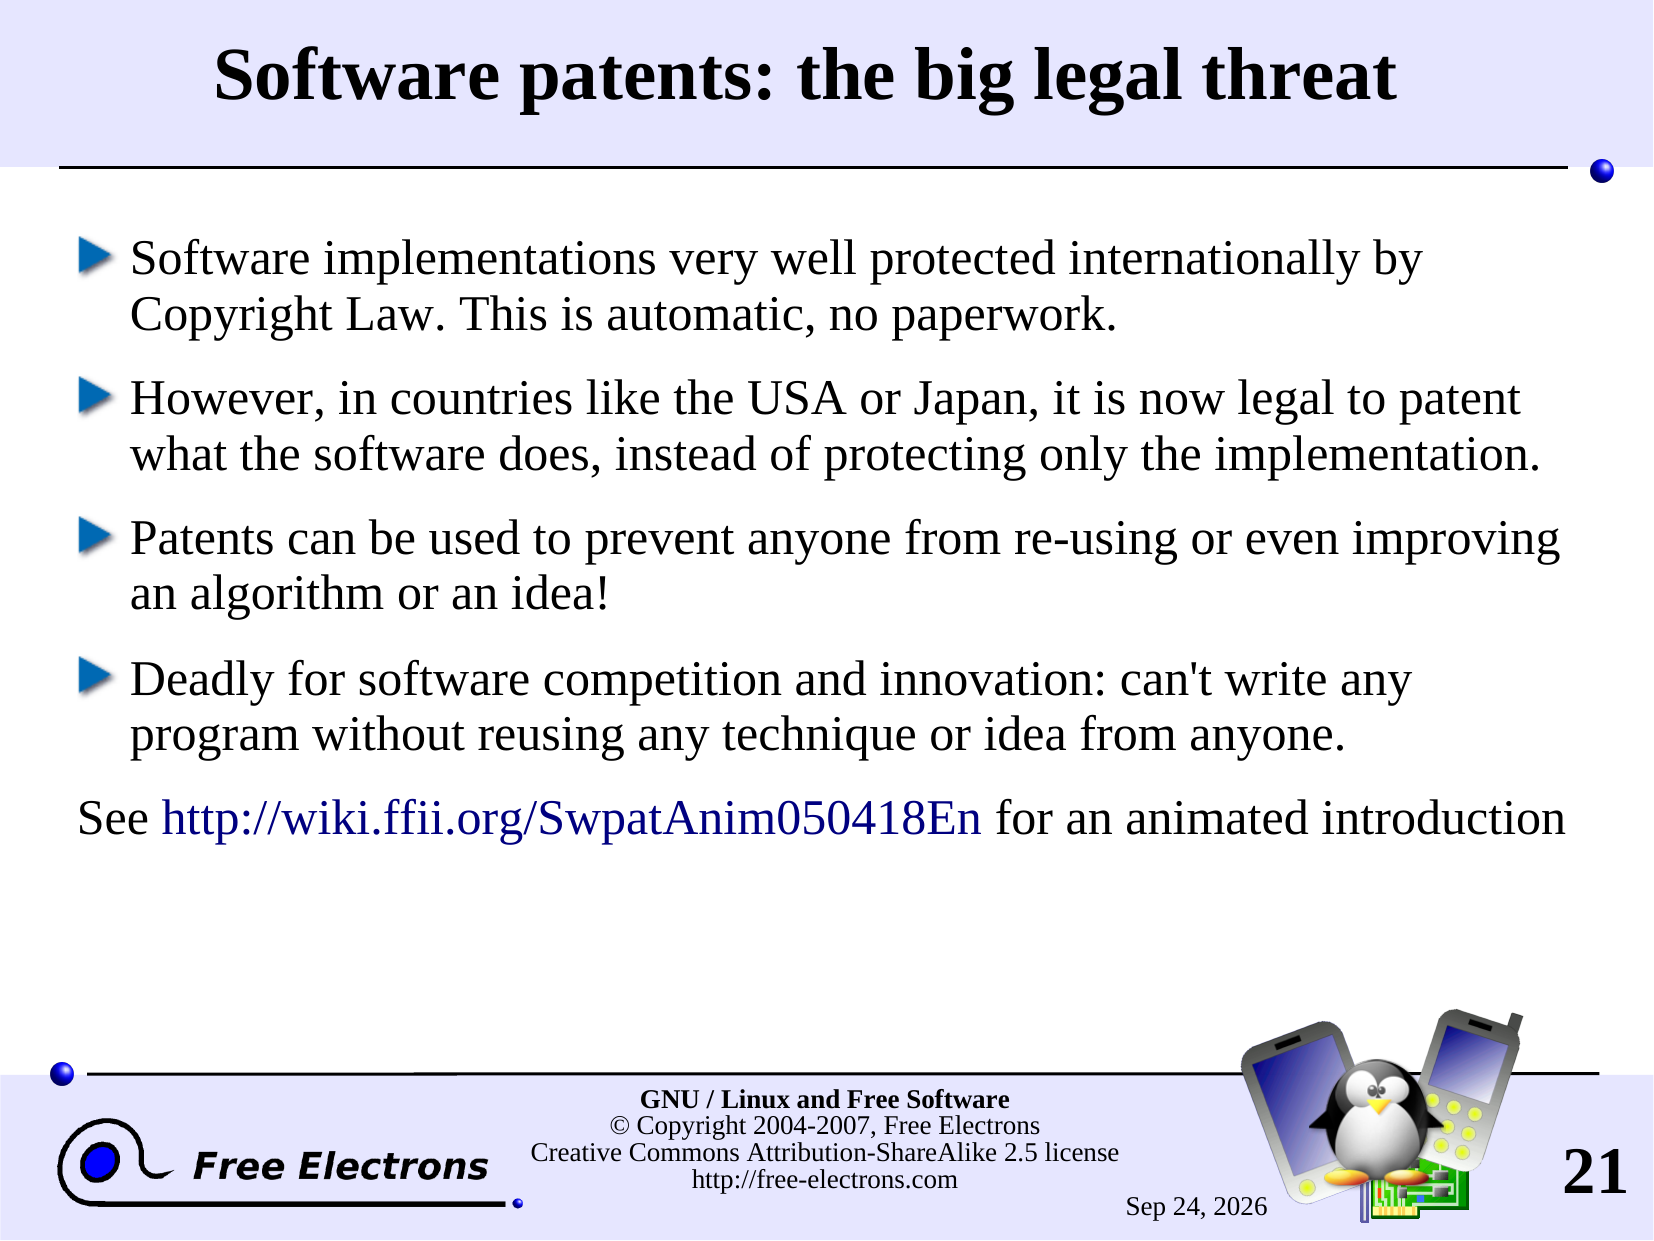

# Software patents: the big legal threat
Software implementations very well protected internationally by Copyright Law. This is automatic, no paperwork.
However, in countries like the USA or Japan, it is now legal to patent what the software does, instead of protecting only the implementation.
Patents can be used to prevent anyone from re-using or even improving an algorithm or an idea!
Deadly for software competition and innovation: can't write any program without reusing any technique or idea from anyone.
See http://wiki.ffii.org/SwpatAnim050418En for an animated introduction